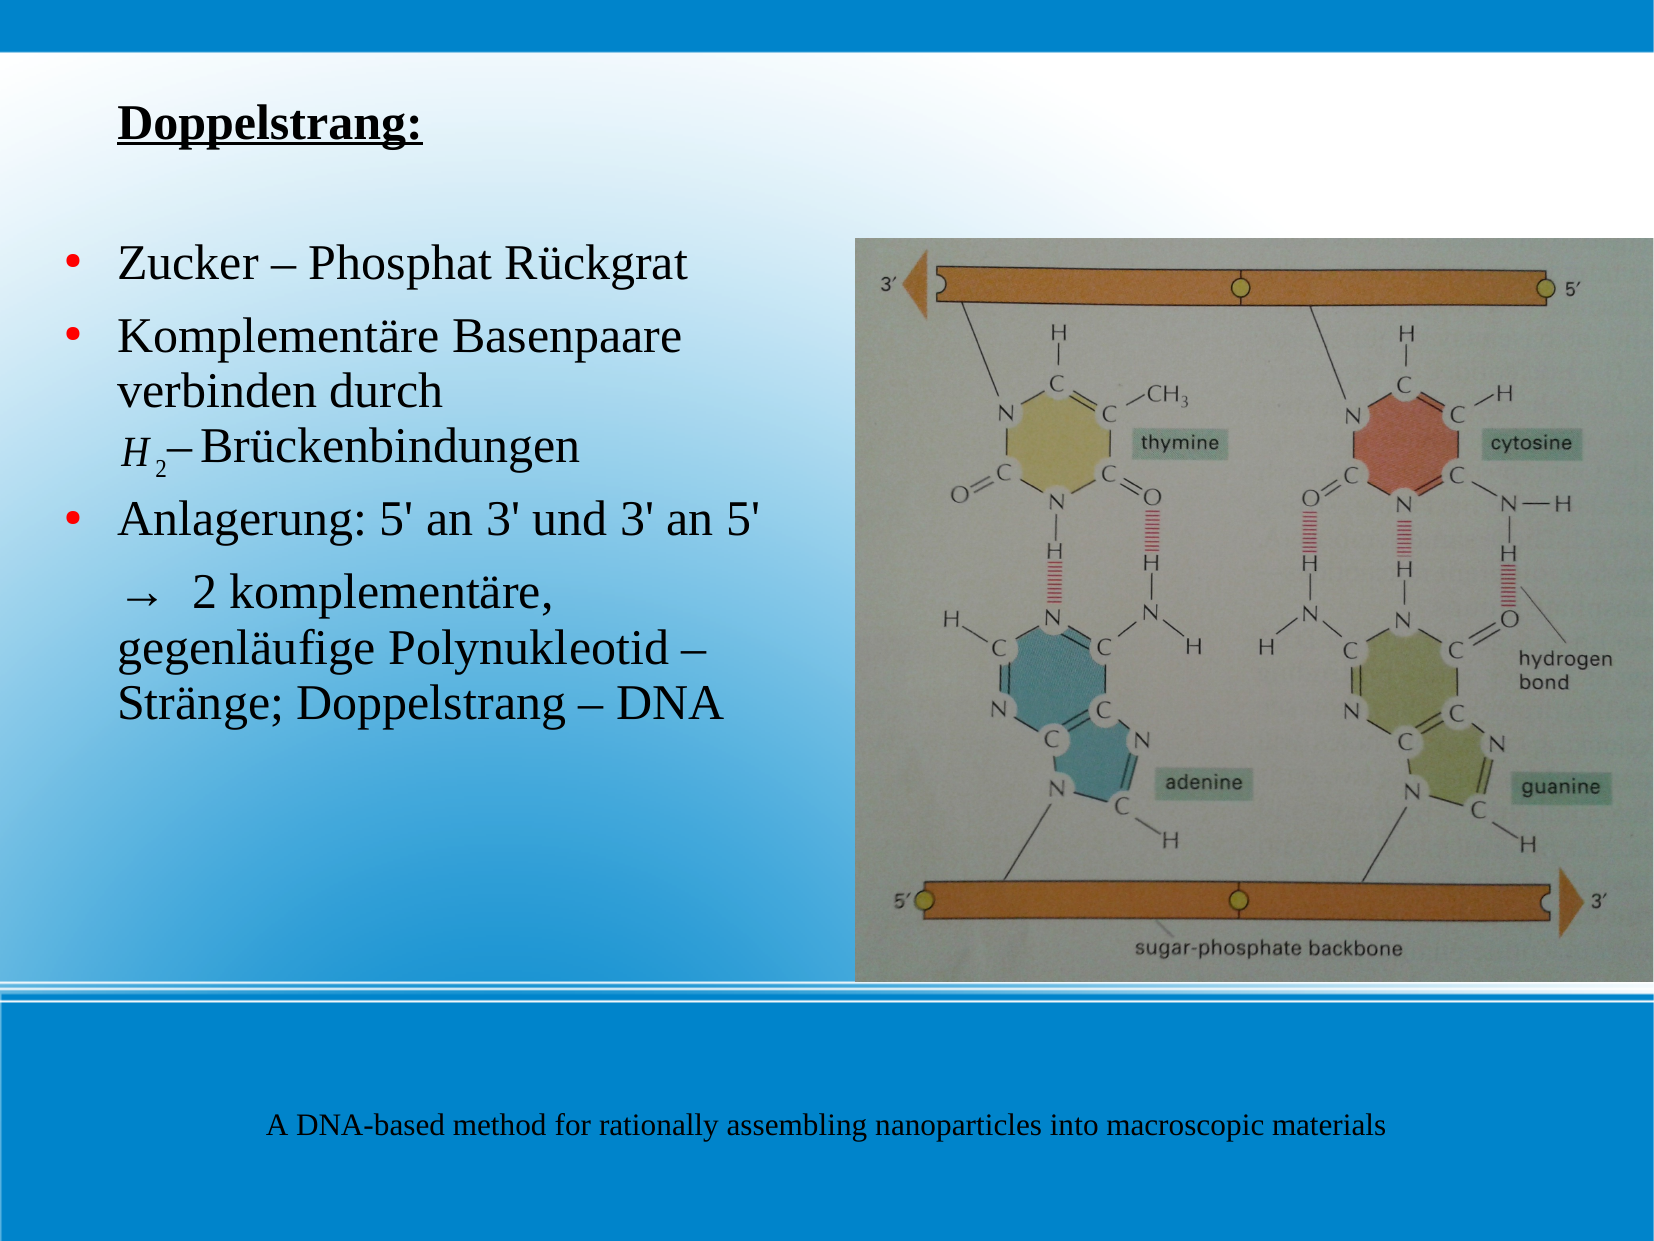

Doppelstrang:
Zucker – Phosphat Rückgrat
Komplementäre Basenpaare verbinden durch – Brückenbindungen
Anlagerung: 5' an 3' und 3' an 5'
→ 2 komplementäre, gegenläufige Polynukleotid – Stränge; Doppelstrang – DNA
# A DNA-based method for rationally assembling nanoparticles into macroscopic materials